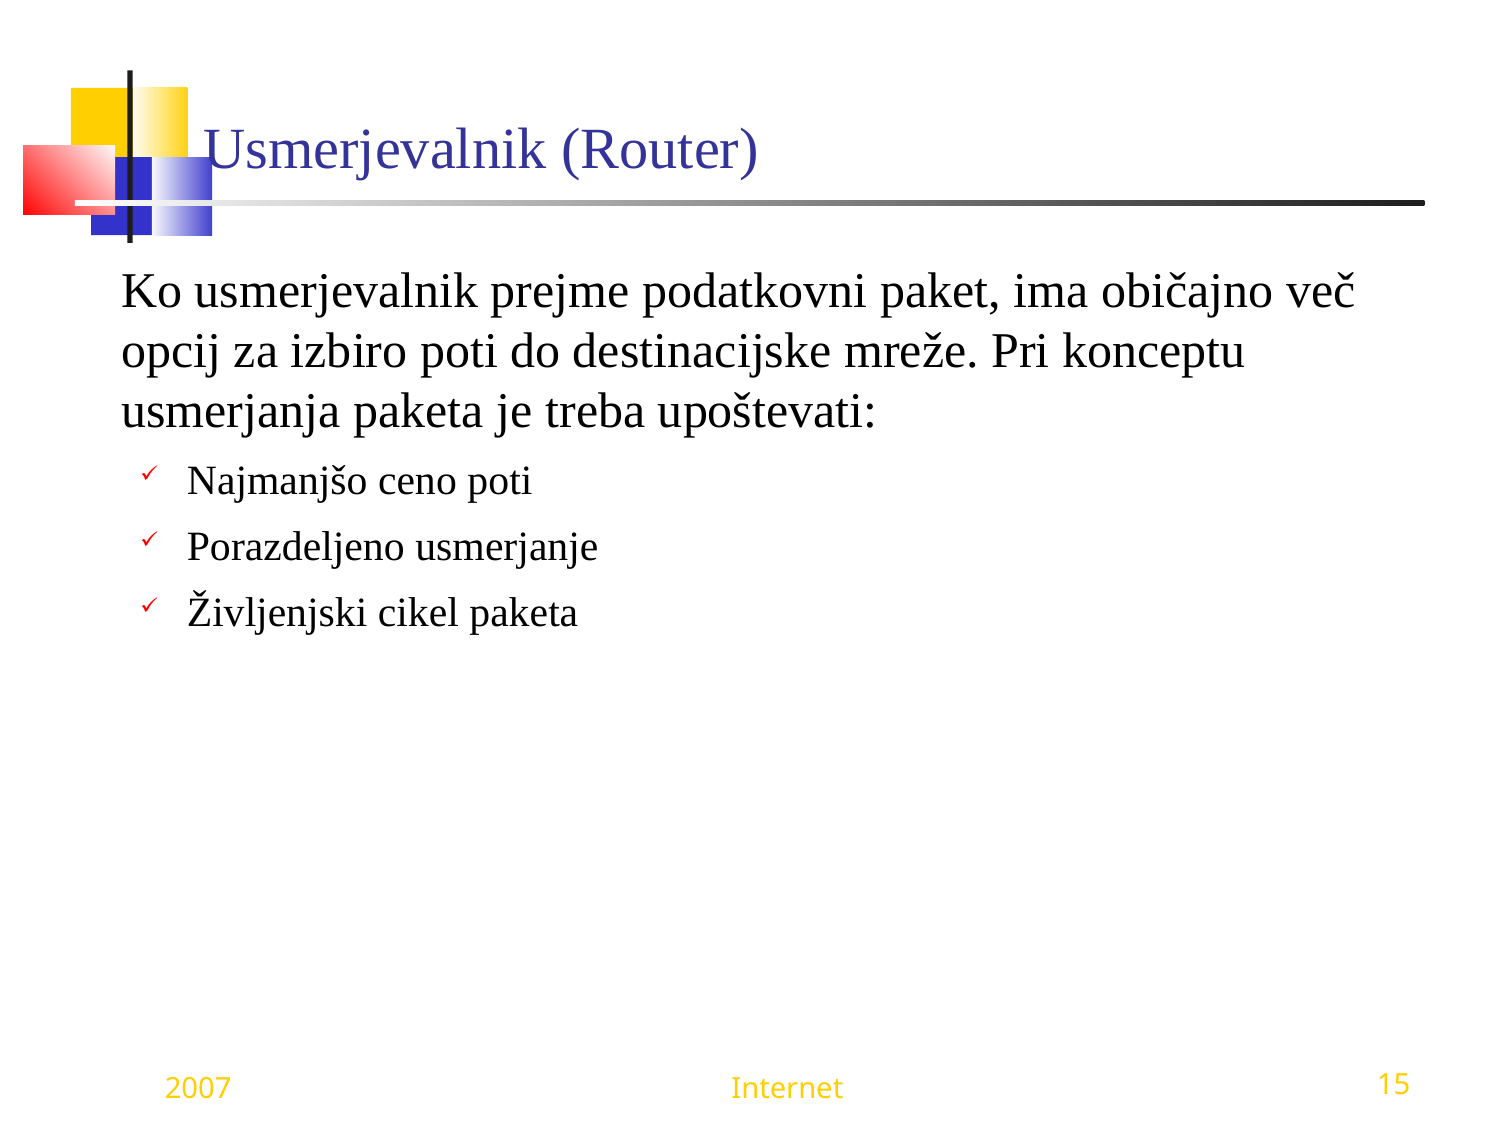

# Usmerjevalnik (Router)
	Ko usmerjevalnik prejme podatkovni paket, ima običajno več opcij za izbiro poti do destinacijske mreže. Pri konceptu usmerjanja paketa je treba upoštevati:
Najmanjšo ceno poti
Porazdeljeno usmerjanje
Življenjski cikel paketa
2007
Internet